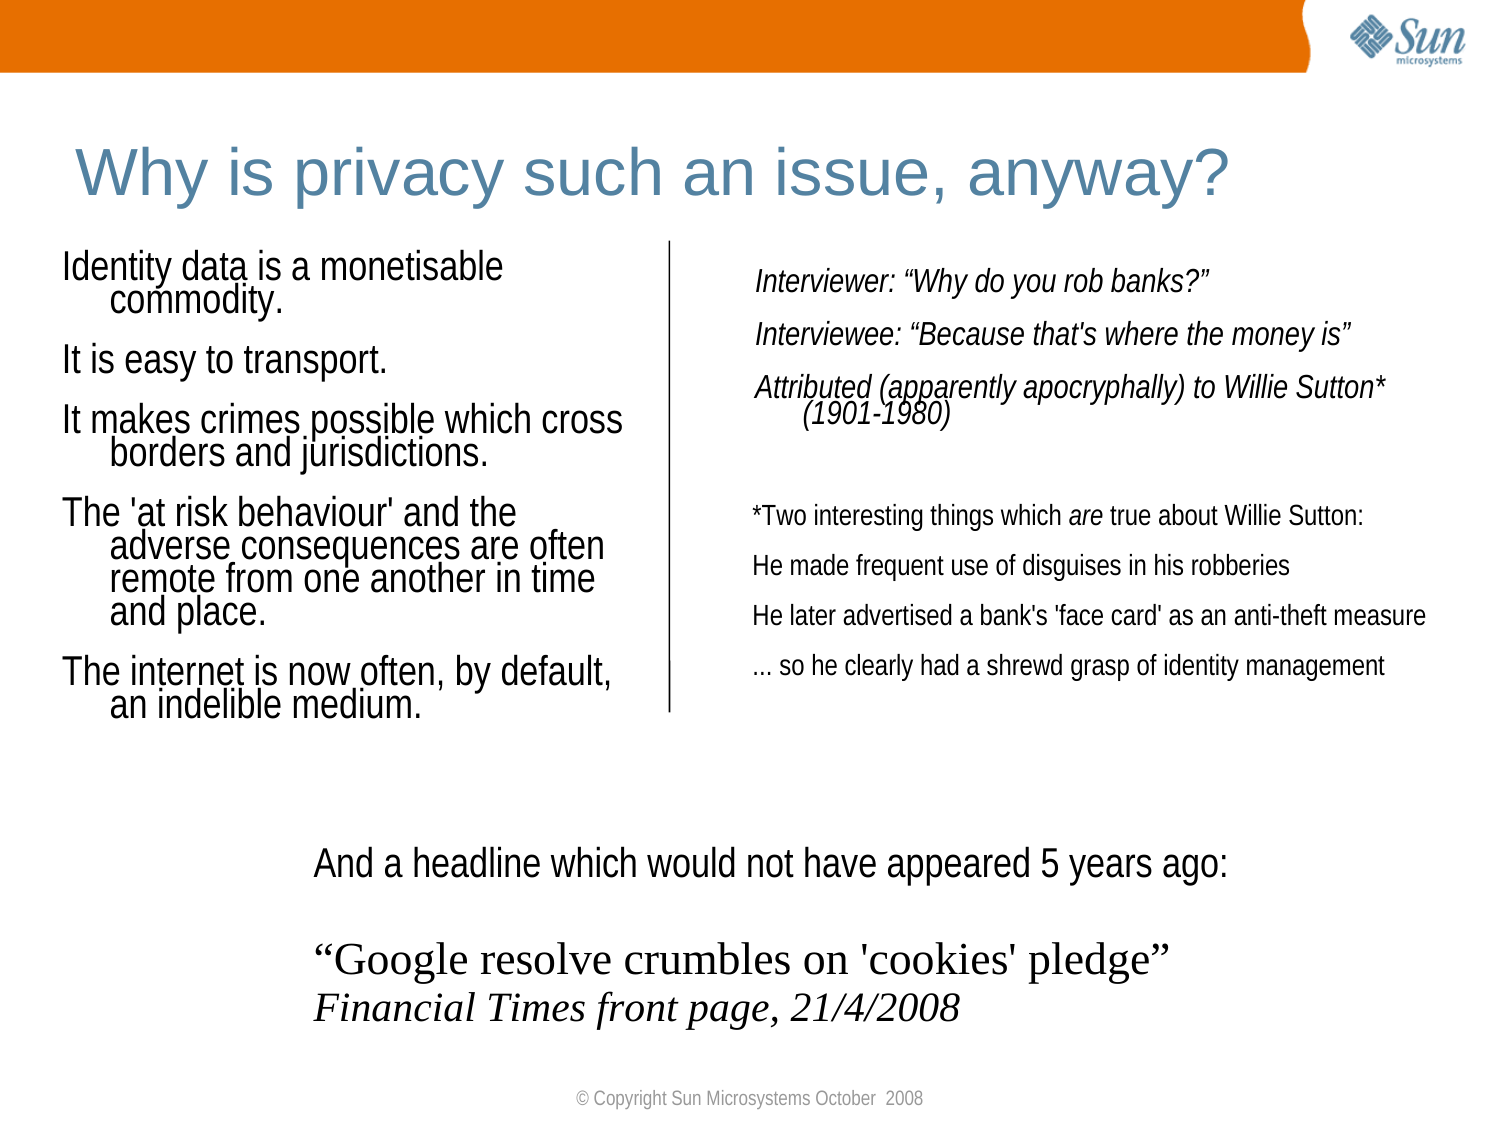

# Why is privacy such an issue, anyway?
Identity data is a monetisable commodity.
It is easy to transport.
It makes crimes possible which cross borders and jurisdictions.
The 'at risk behaviour' and the adverse consequences are often remote from one another in time and place.
The internet is now often, by default, an indelible medium.
Interviewer: “Why do you rob banks?”
Interviewee: “Because that's where the money is”
Attributed (apparently apocryphally) to Willie Sutton* (1901-1980)
*Two interesting things which are true about Willie Sutton:
He made frequent use of disguises in his robberies
He later advertised a bank's 'face card' as an anti-theft measure
... so he clearly had a shrewd grasp of identity management
And a headline which would not have appeared 5 years ago:
“Google resolve crumbles on 'cookies' pledge”
Financial Times front page, 21/4/2008